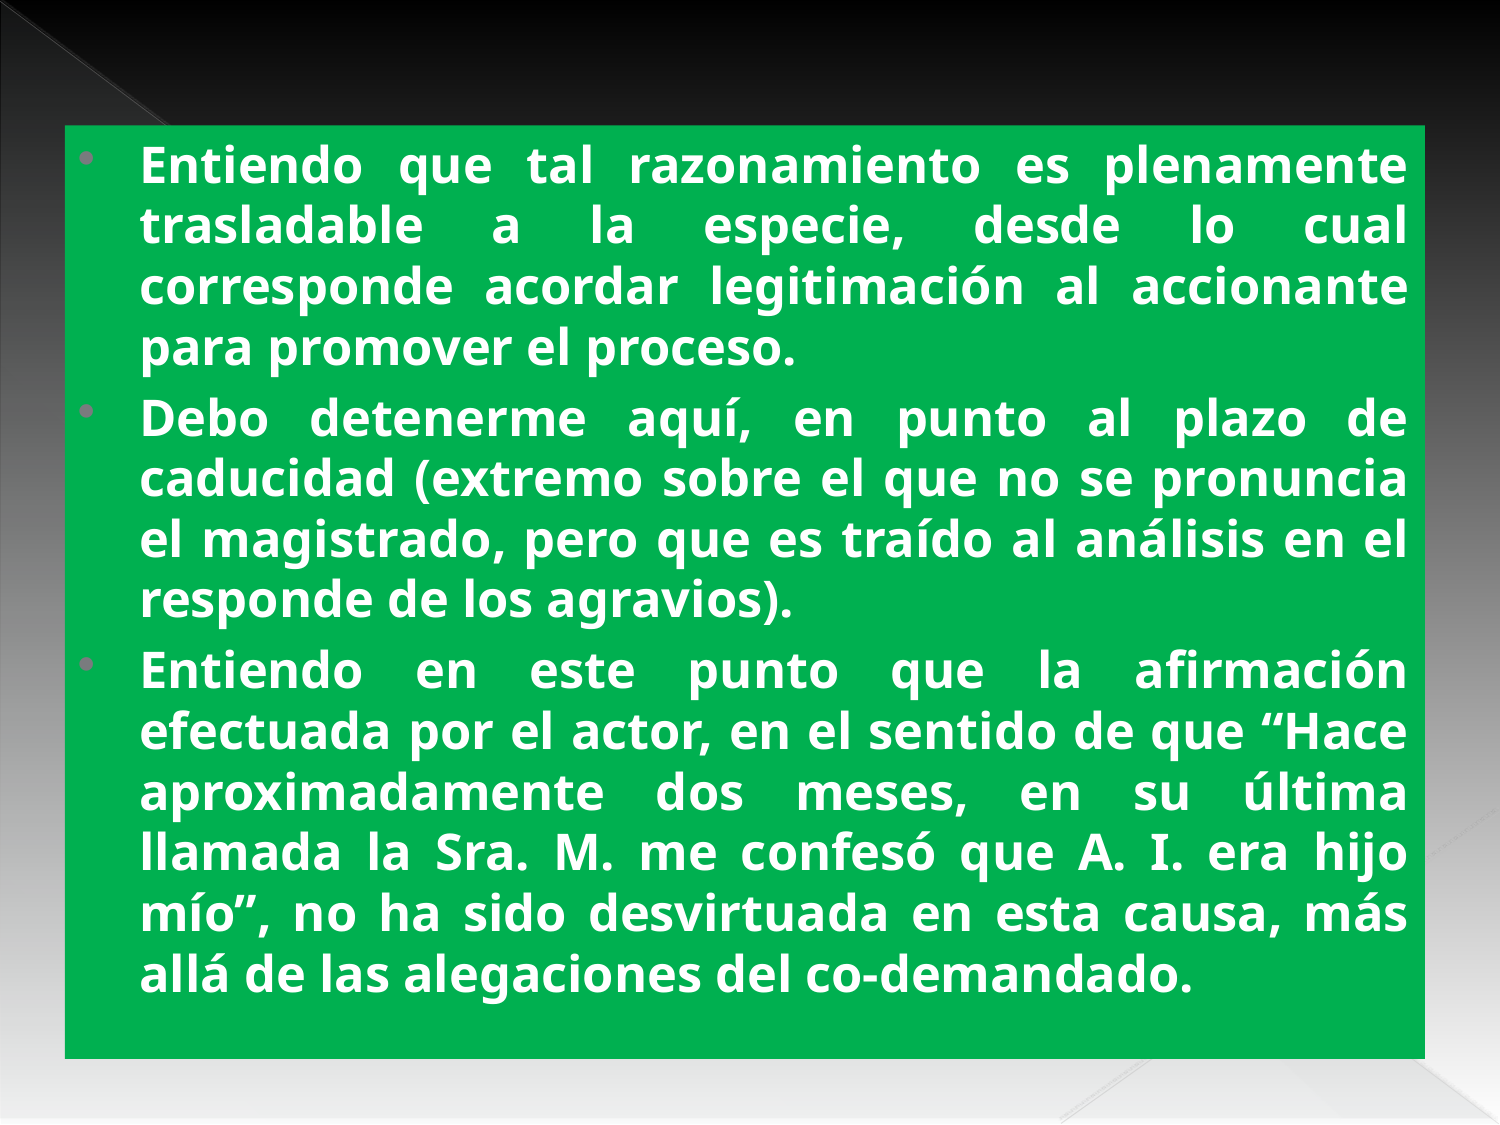

# Entiendo que tal razonamiento es plenamente trasladable a la especie, desde lo cual corresponde acordar legitimación al accionante para promover el proceso.
Debo detenerme aquí, en punto al plazo de caducidad (extremo sobre el que no se pronuncia el magistrado, pero que es traído al análisis en el responde de los agravios).
Entiendo en este punto que la afirmación efectuada por el actor, en el sentido de que “Hace aproximadamente dos meses, en su última llamada la Sra. M. me confesó que A. I. era hijo mío”, no ha sido desvirtuada en esta causa, más allá de las alegaciones del co-demandado.